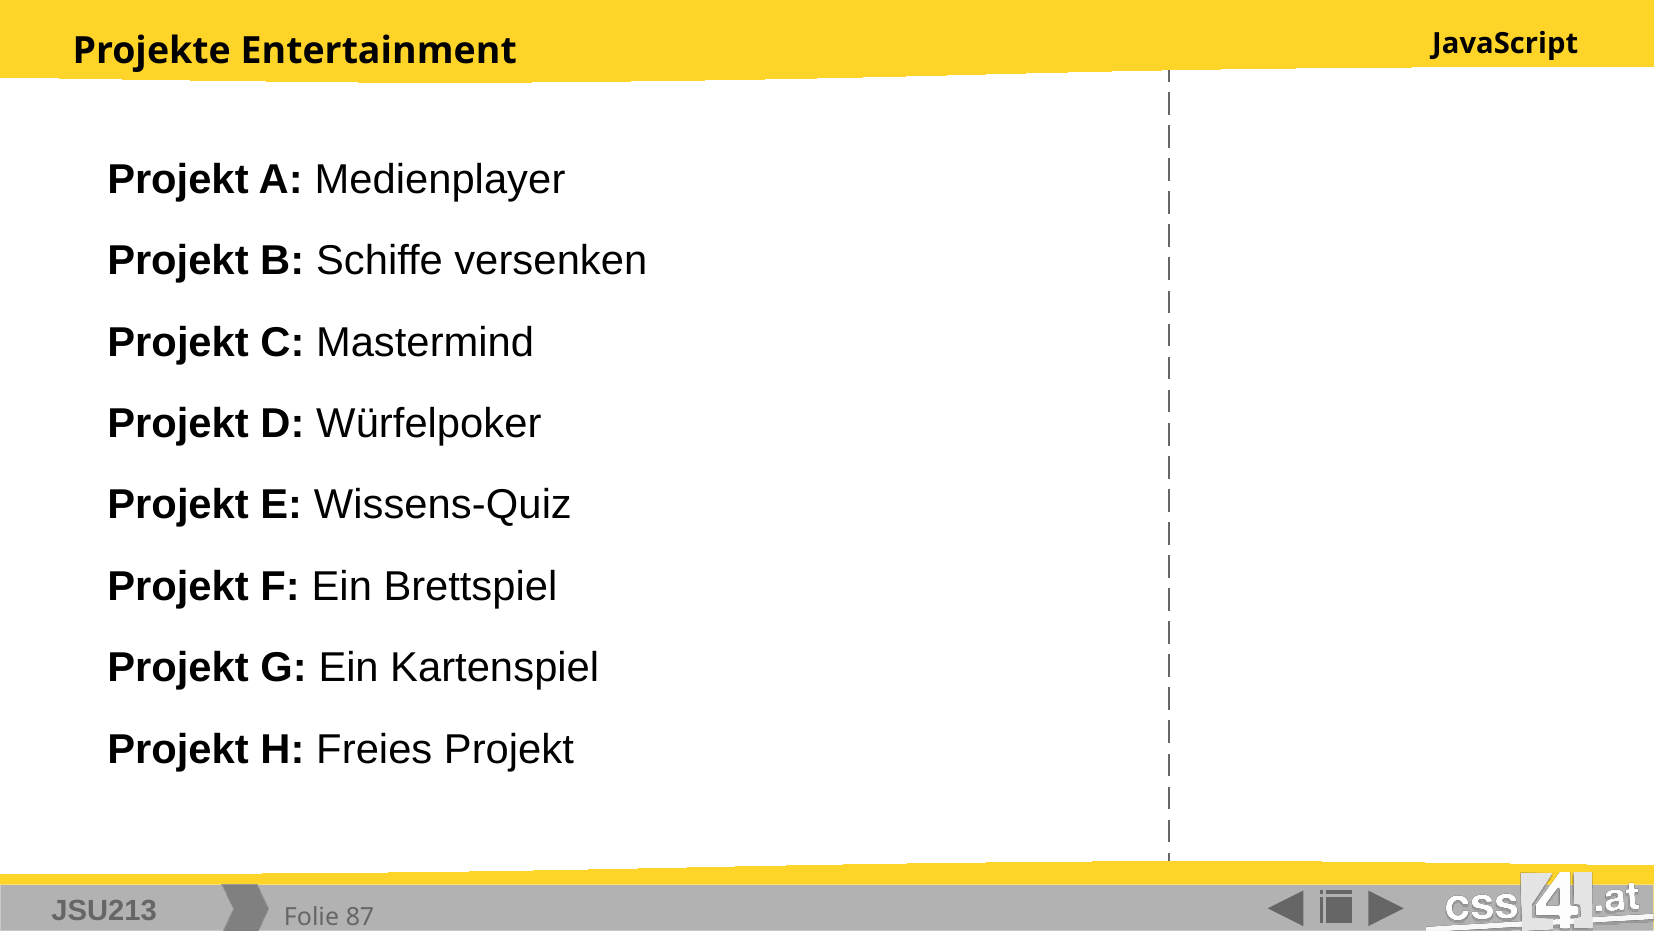

JavaScript
Projekte Entertainment
Projekt A: Medienplayer
Projekt B: Schiffe versenken
Projekt C: Mastermind
Projekt D: Würfelpoker
Projekt E: Wissens-Quiz
Projekt F: Ein Brettspiel
Projekt G: Ein Kartenspiel
Projekt H: Freies Projekt
JSU213
Folie